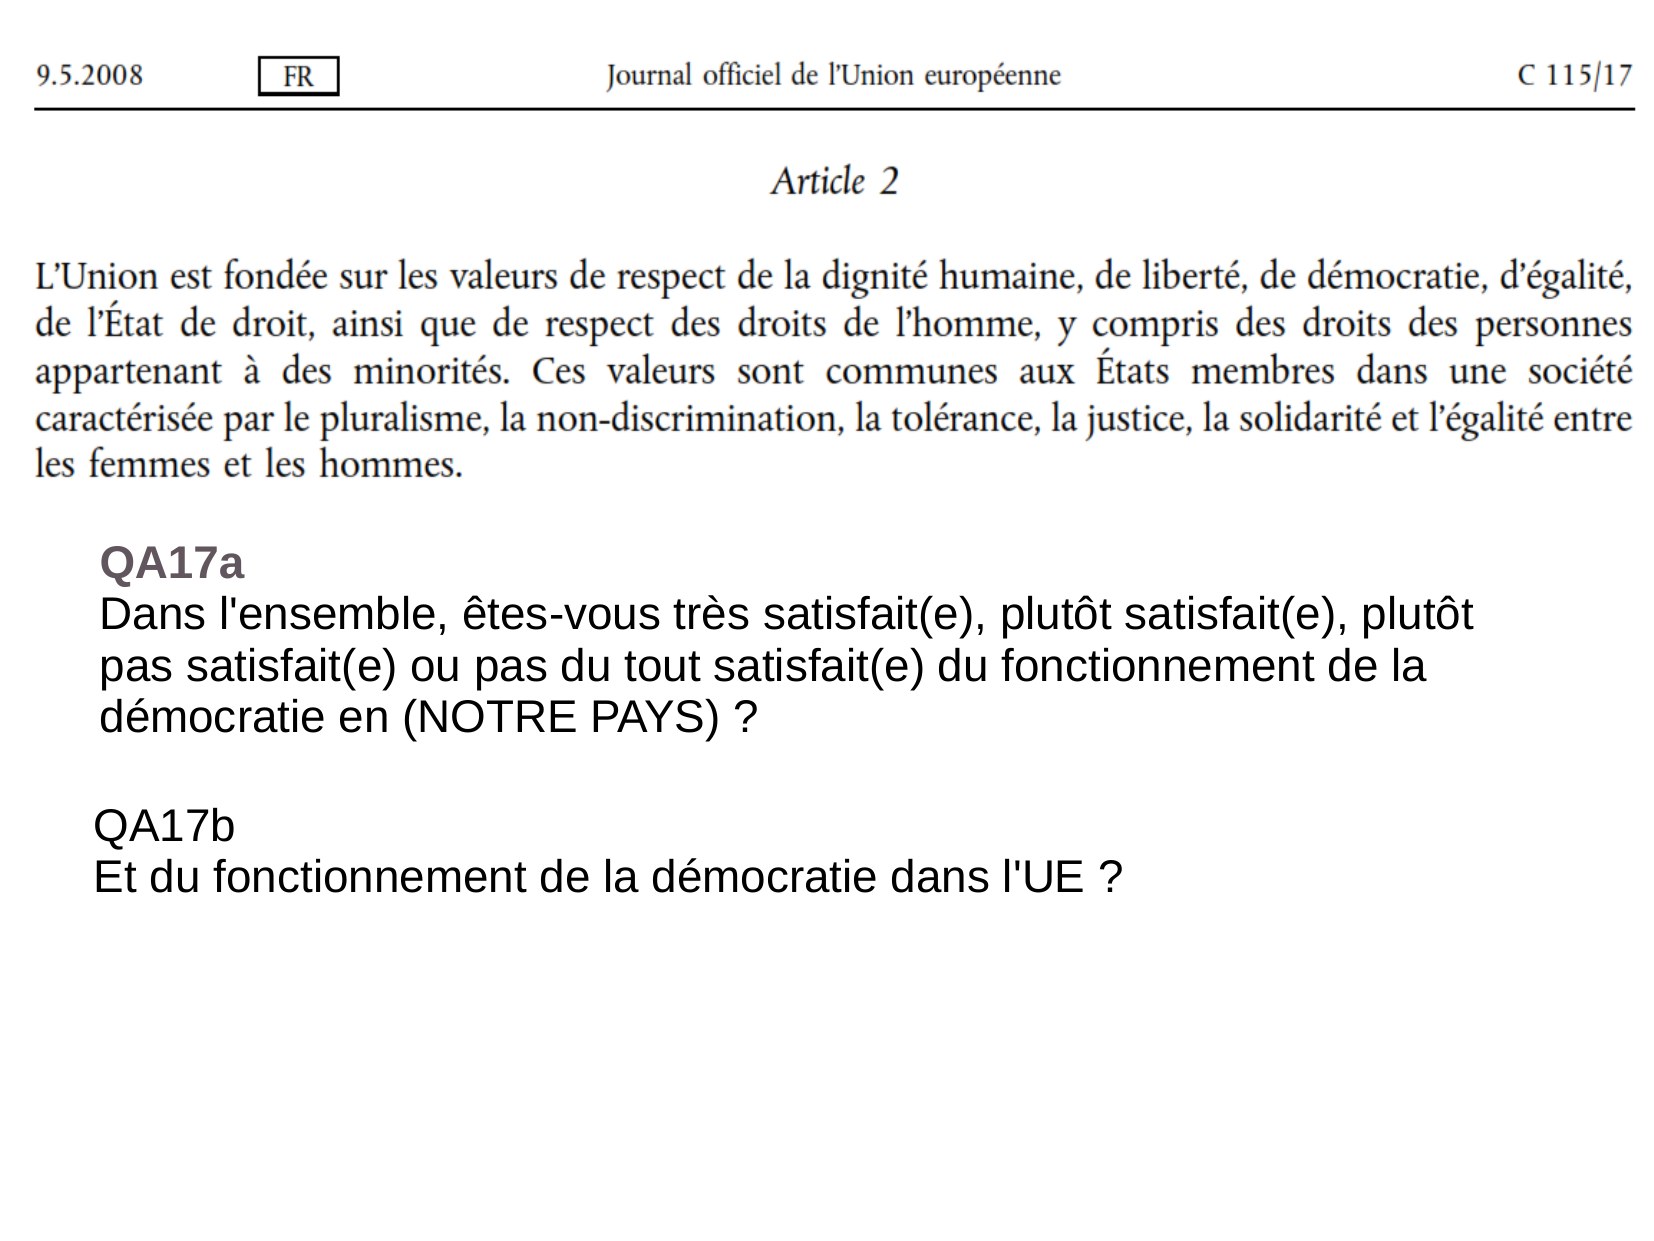

QA17a
Dans l'ensemble, êtes-vous très satisfait(e), plutôt satisfait(e), plutôt pas satisfait(e) ou pas du tout satisfait(e) du fonctionnement de la démocratie en (NOTRE PAYS) ?
QA17b
Et du fonctionnement de la démocratie dans l'UE ?